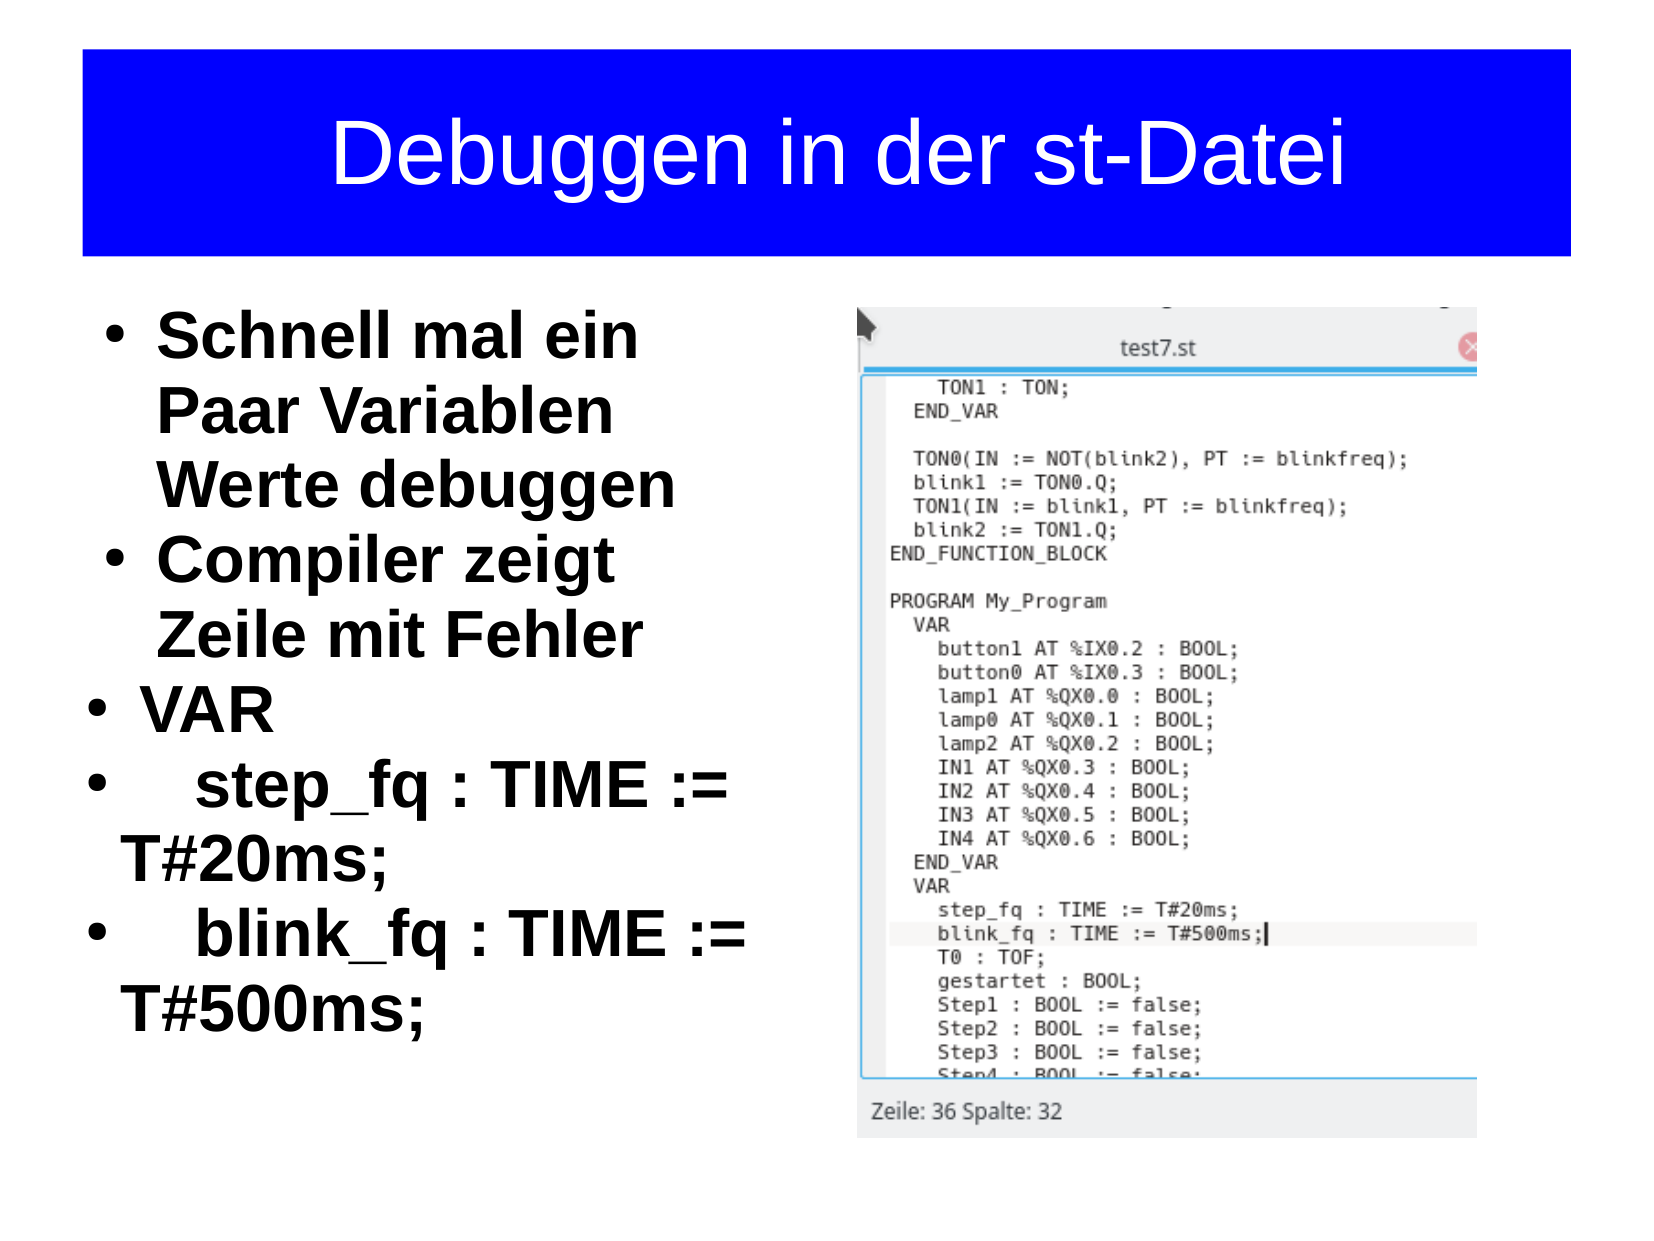

# Debuggen in der st-Datei
Schnell mal ein Paar Variablen Werte debuggen
Compiler zeigt Zeile mit Fehler
 VAR
 step_fq : TIME := T#20ms;
 blink_fq : TIME := T#500ms;